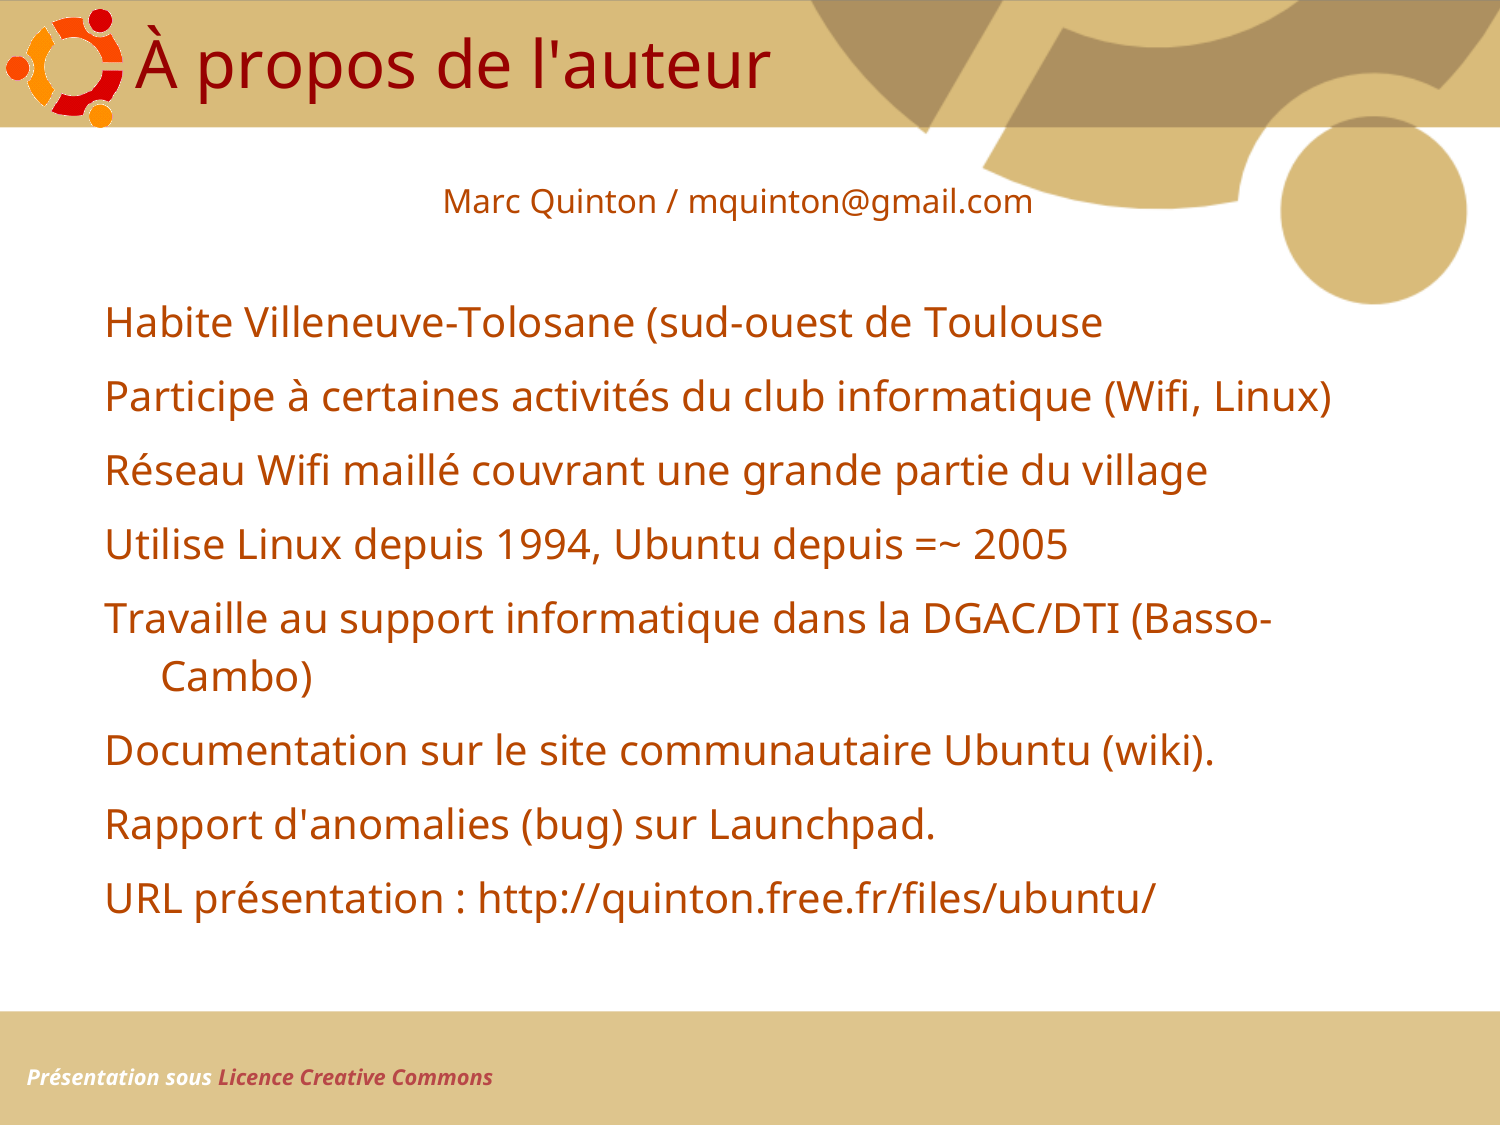

# À propos de l'auteur
Marc Quinton / mquinton@gmail.com
Habite Villeneuve-Tolosane (sud-ouest de Toulouse
Participe à certaines activités du club informatique (Wifi, Linux)
Réseau Wifi maillé couvrant une grande partie du village
Utilise Linux depuis 1994, Ubuntu depuis =~ 2005
Travaille au support informatique dans la DGAC/DTI (Basso-Cambo)
Documentation sur le site communautaire Ubuntu (wiki).
Rapport d'anomalies (bug) sur Launchpad.
URL présentation : http://quinton.free.fr/files/ubuntu/